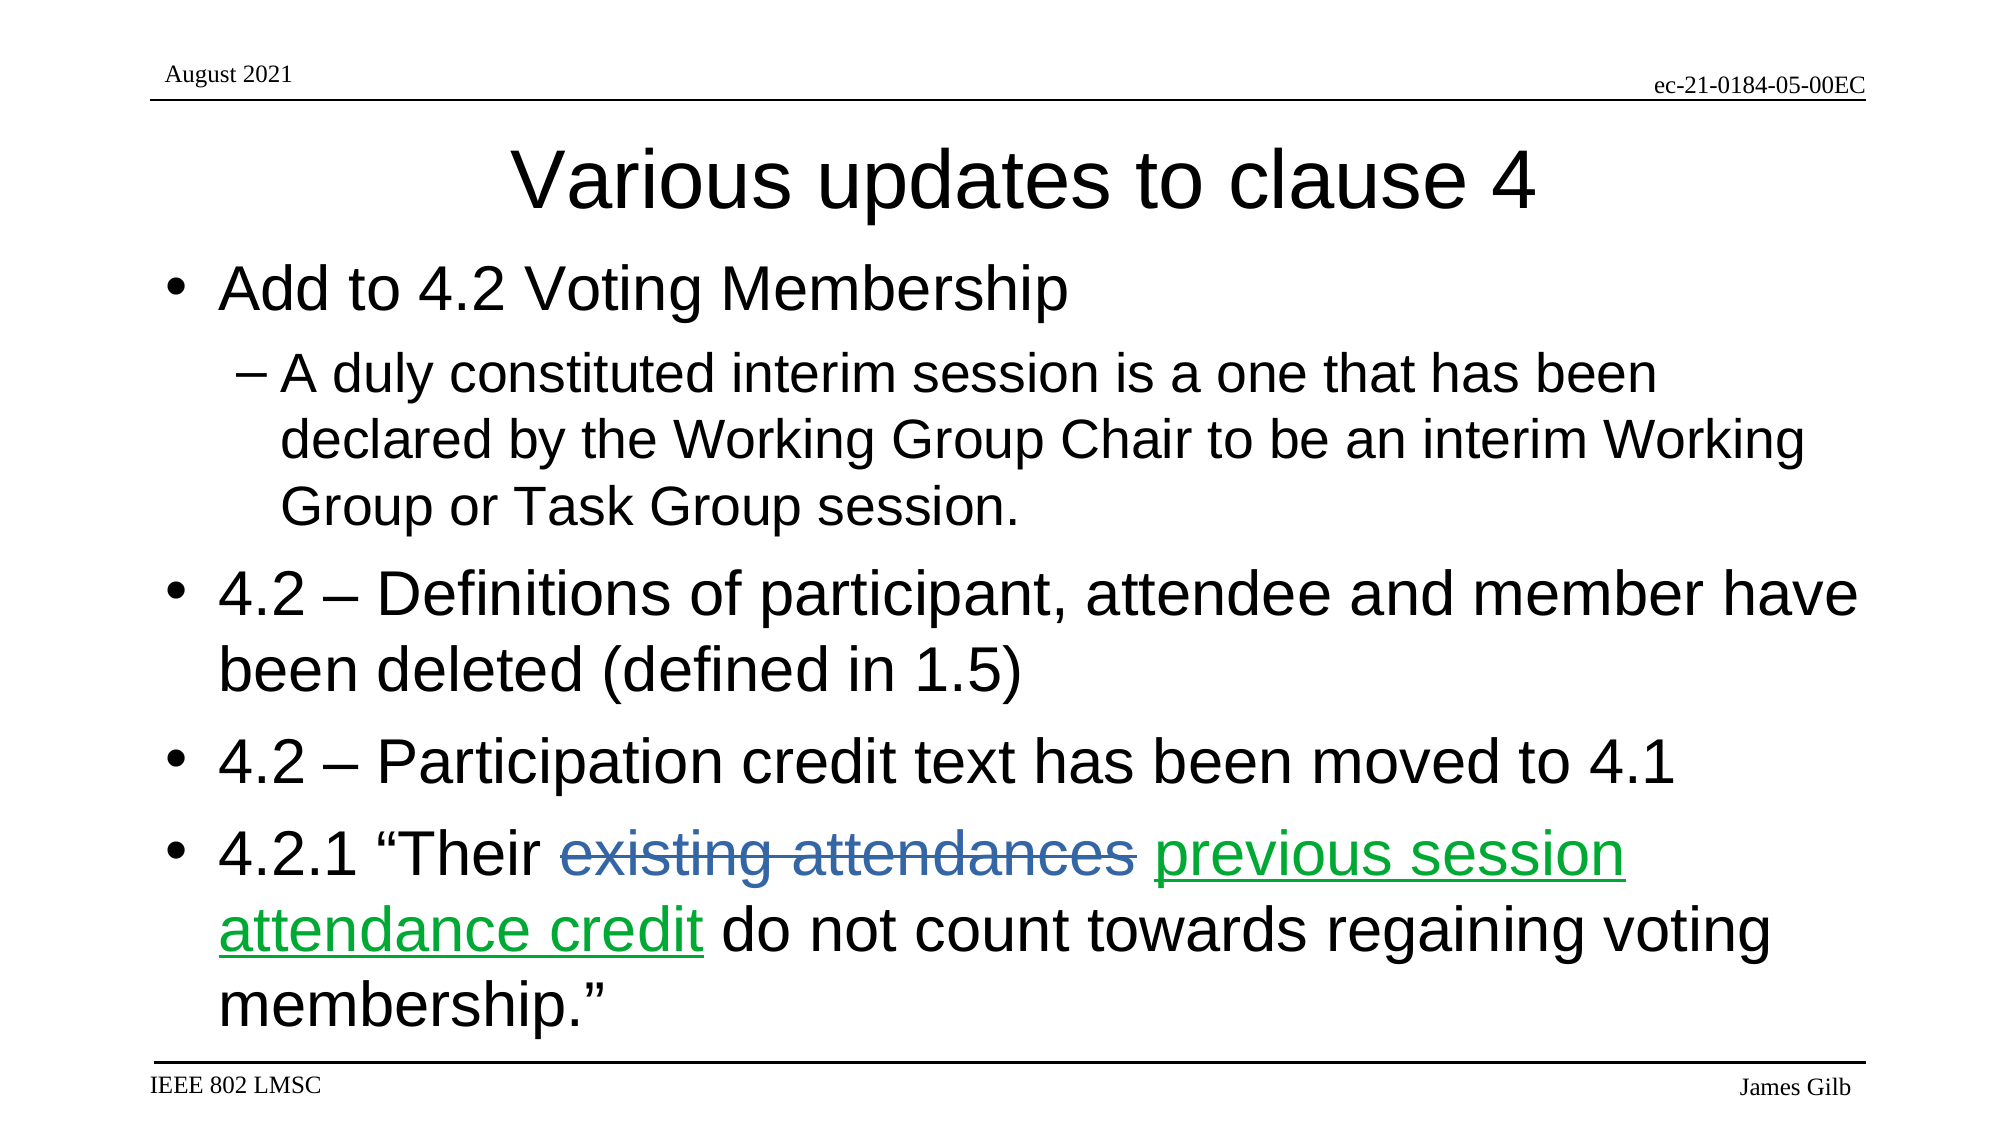

# Various updates to clause 4
Add to 4.2 Voting Membership
A duly constituted interim session is a one that has been declared by the Working Group Chair to be an interim Working Group or Task Group session.
4.2 – Definitions of participant, attendee and member have been deleted (defined in 1.5)
4.2 – Participation credit text has been moved to 4.1
4.2.1 “Their existing attendances previous session attendance credit do not count towards regaining voting membership.”